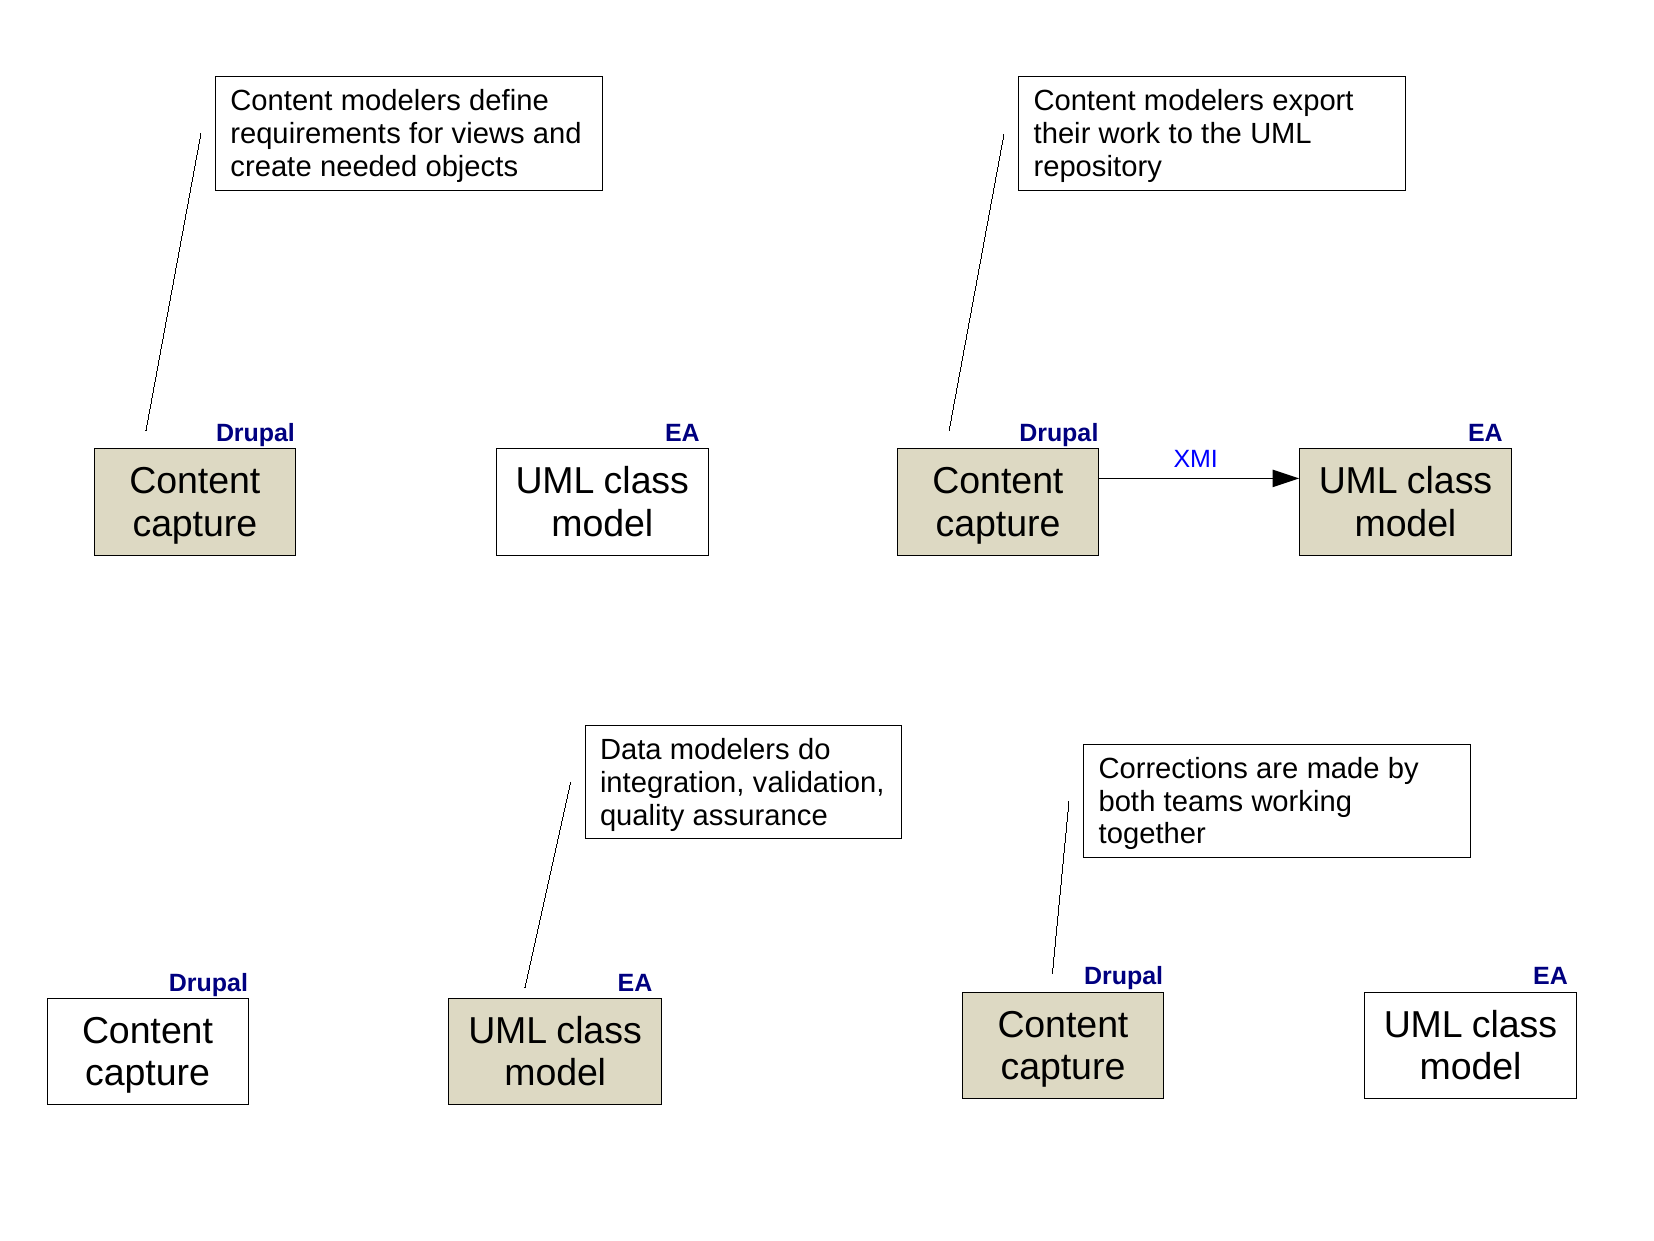

Content modelers define requirements for views and create needed objects
Content modelers export their work to the UML repository
Drupal
EA
Drupal
EA
XMI
Content capture
UML class model
Content capture
UML class model
Data modelers do integration, validation, quality assurance
Corrections are made by both teams working together
Drupal
EA
Drupal
EA
Content capture
UML class model
Content capture
UML class model